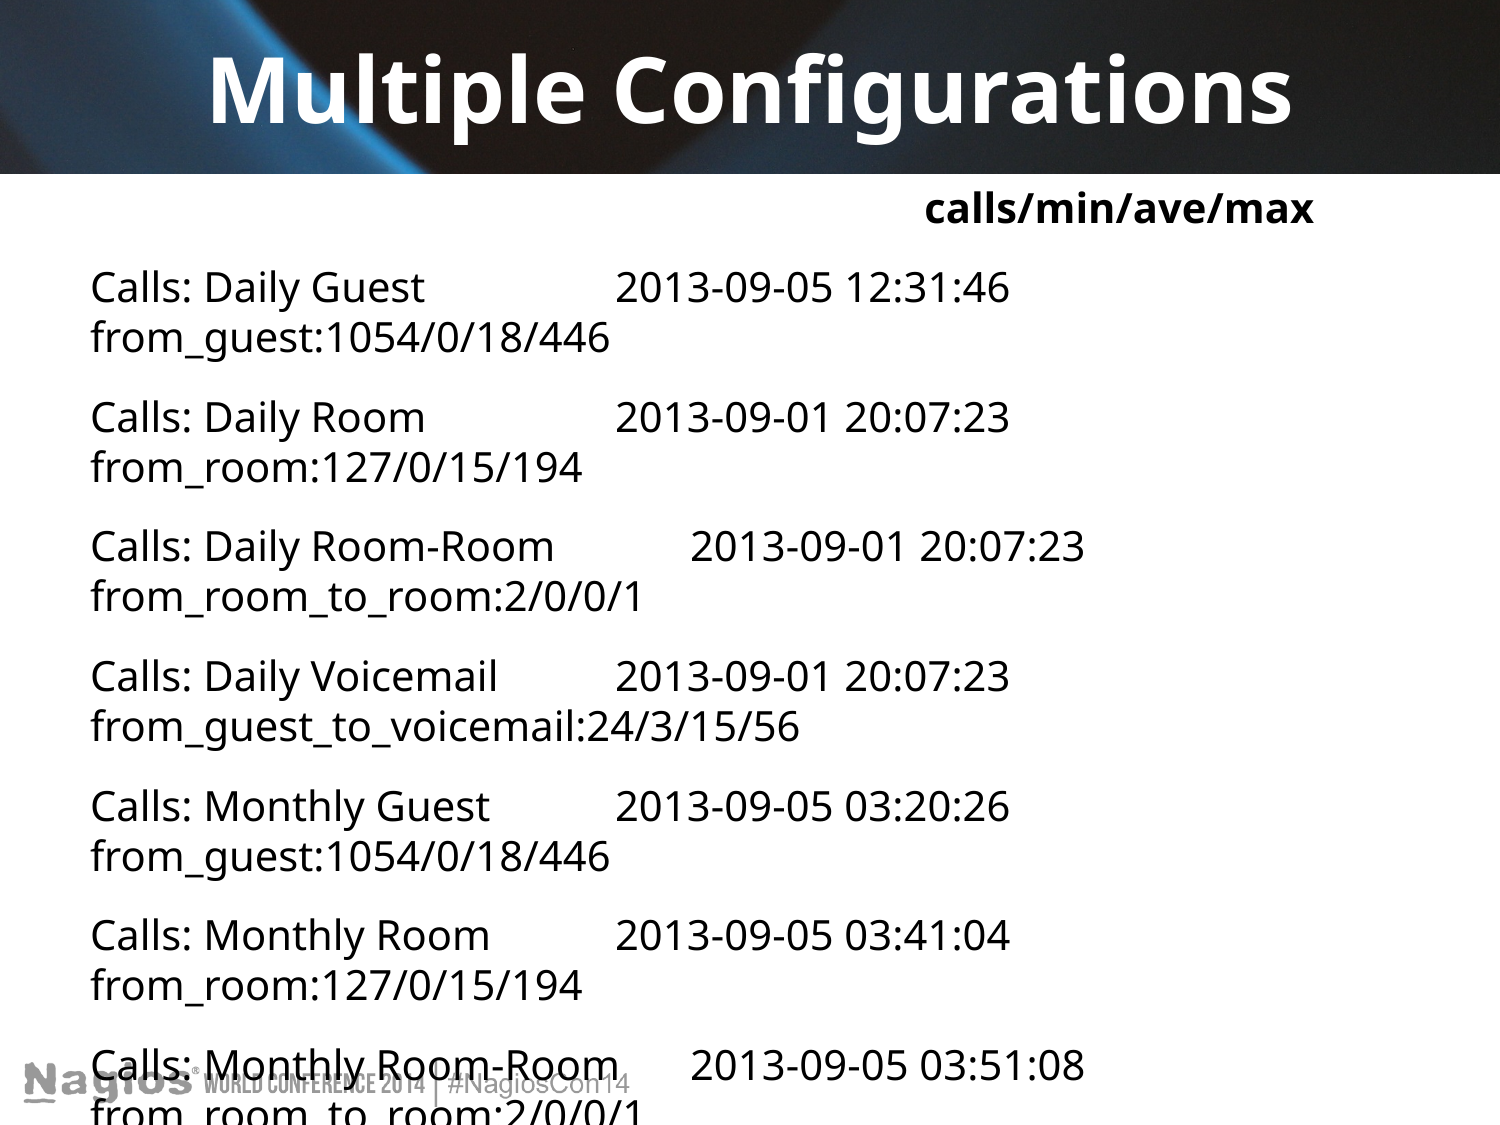

# Multiple Configurations
 calls/min/ave/max
Calls: Daily Guest			2013-09-05 12:31:46	from_guest:1054/0/18/446
Calls: Daily Room			2013-09-01 20:07:23	from_room:127/0/15/194
Calls: Daily Room-Room		2013-09-01 20:07:23	from_room_to_room:2/0/0/1
Calls: Daily Voicemail		2013-09-01 20:07:23	from_guest_to_voicemail:24/3/15/56
Calls: Monthly Guest		2013-09-05 03:20:26	from_guest:1054/0/18/446
Calls: Monthly Room		2013-09-05 03:41:04	from_room:127/0/15/194
Calls: Monthly Room-Room	2013-09-05 03:51:08	from_room_to_room:2/0/0/1
Calls: Monthly Voicemail	2013-09-05 03:30:38	from_guest_to_voicemail:24/3/15/56
Calls: Weekly Guest		2013-09-01 20:07:23	from_guest:2108/0/18/446
Calls: Weekly Room			2013-09-05 04:00:00	from_guest_to_voicemail:24/3/15/56
Calls: Weekly Room-Room		2013-09-05 03:10:34	from_room:127/0/15/194
Calls: Weekly Voicemail		2013-09-01 20:07:23	from_guest:1054/0/18/446